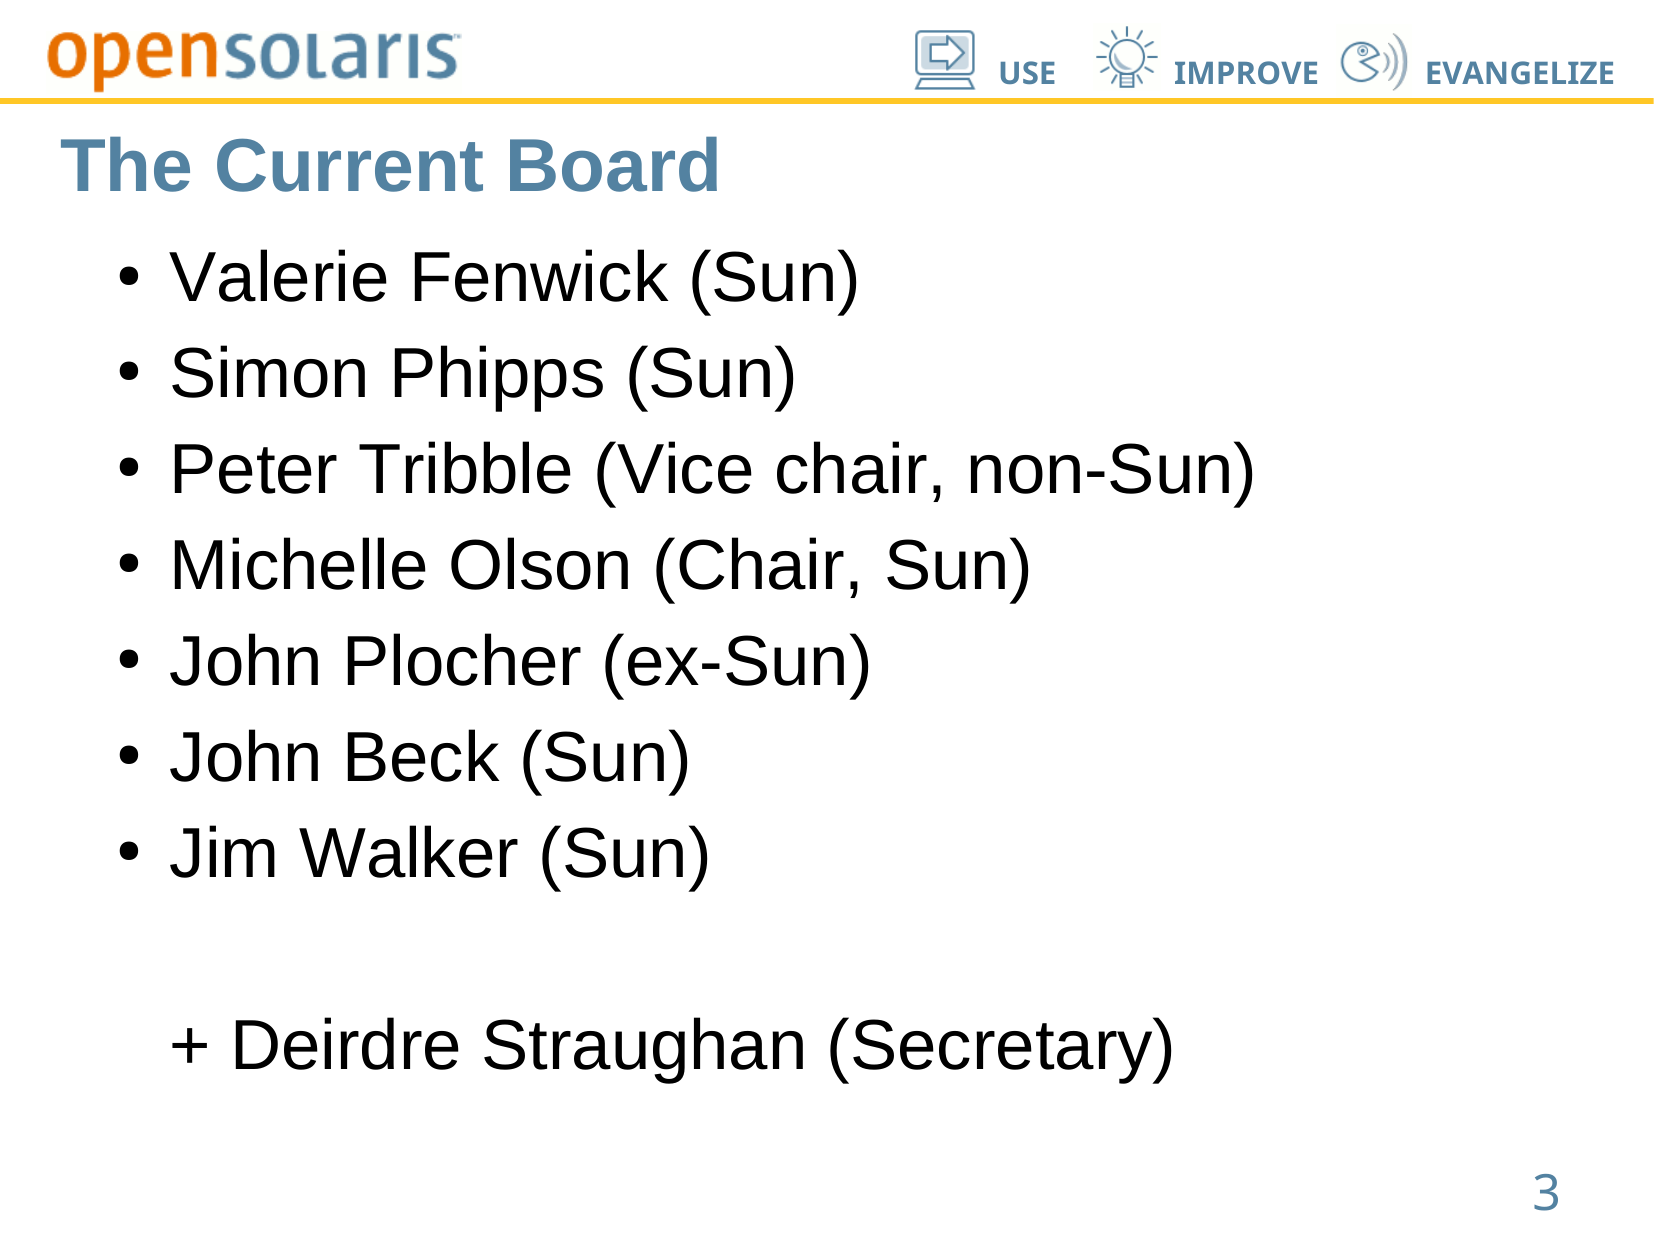

# The Current Board
Valerie Fenwick (Sun)
Simon Phipps (Sun)
Peter Tribble (Vice chair, non-Sun)
Michelle Olson (Chair, Sun)
John Plocher (ex-Sun)
John Beck (Sun)
Jim Walker (Sun)
+ Deirdre Straughan (Secretary)